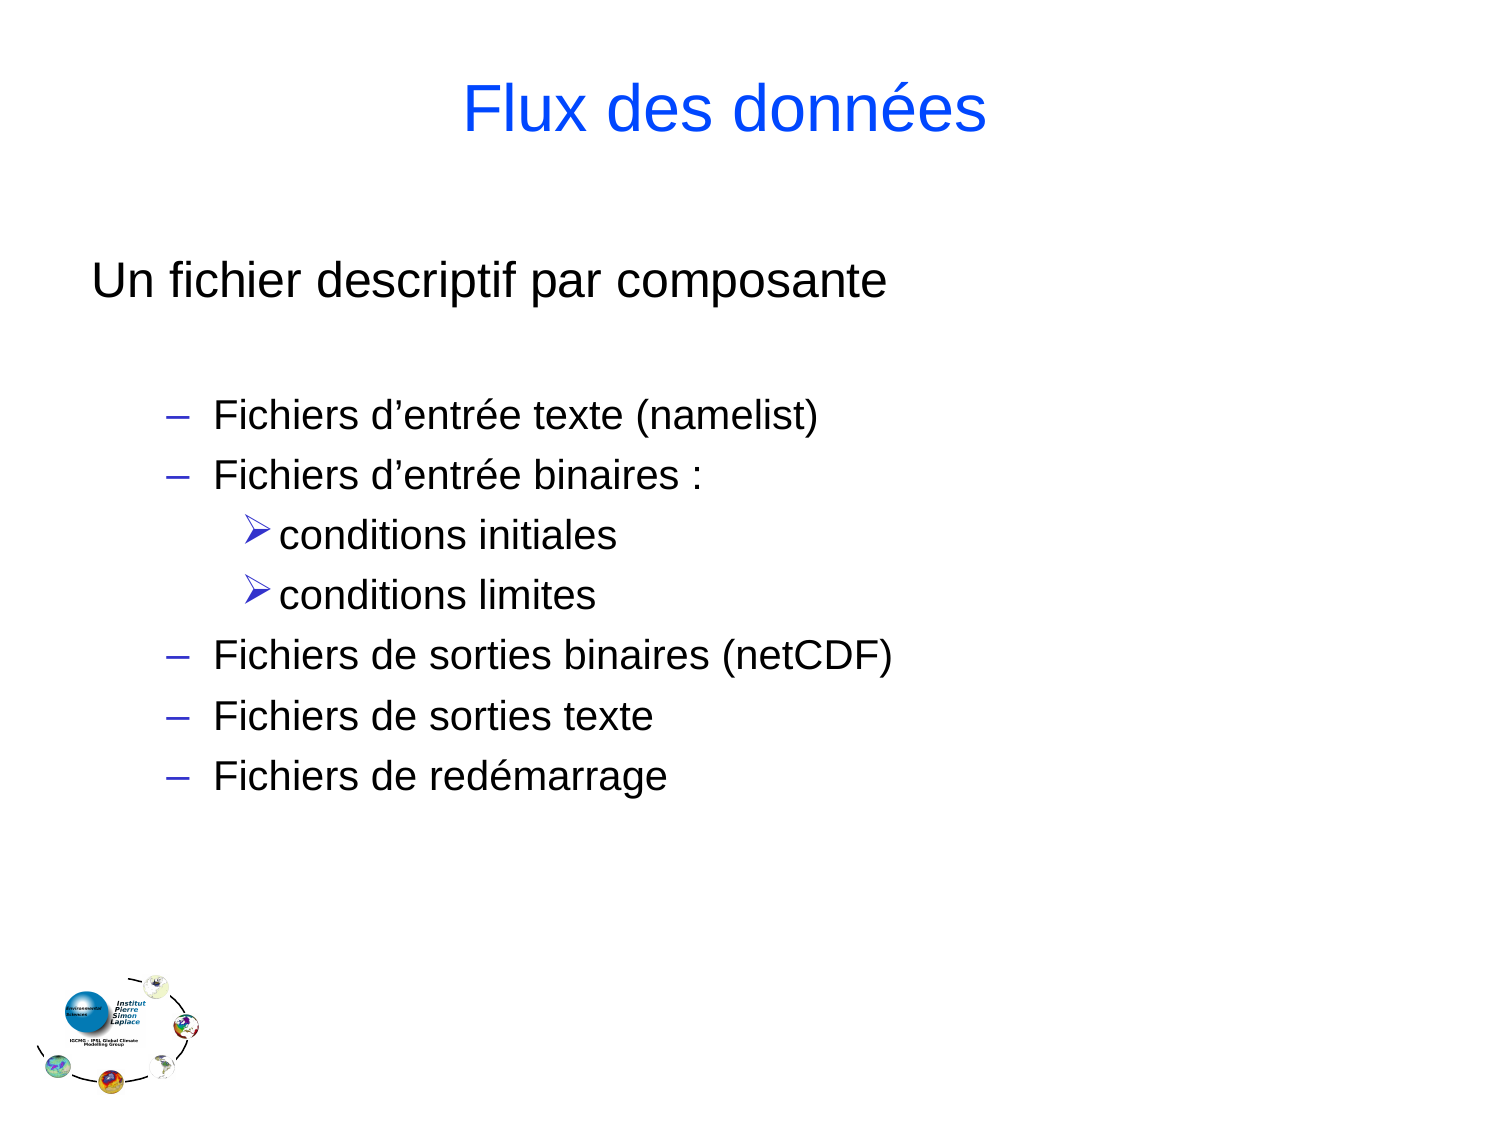

Flux des données
Un fichier descriptif par composante
Fichiers d’entrée texte (namelist)
Fichiers d’entrée binaires :
conditions initiales
conditions limites
Fichiers de sorties binaires (netCDF)
Fichiers de sorties texte
Fichiers de redémarrage